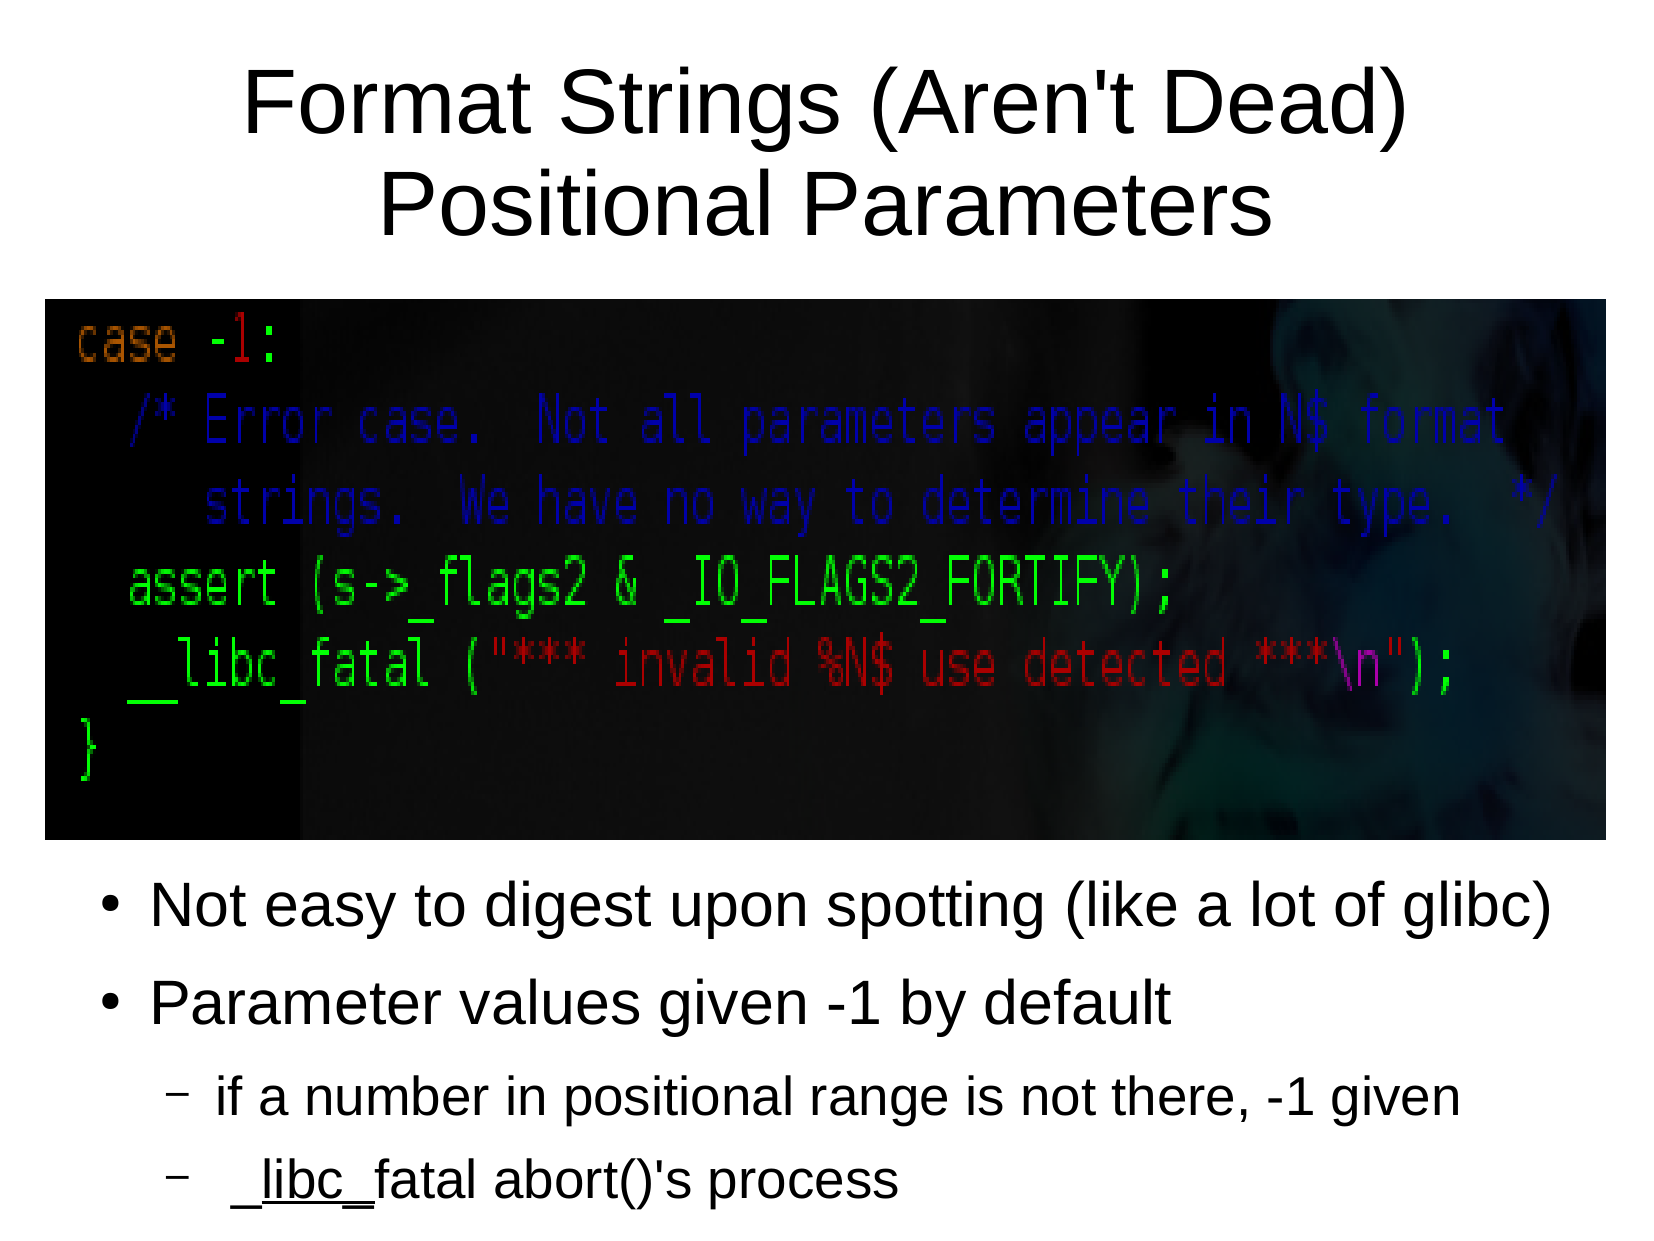

# Format Strings (Aren't Dead) Positional Parameters
Not easy to digest upon spotting (like a lot of glibc)
Parameter values given -1 by default
if a number in positional range is not there, -1 given
 _libc_fatal abort()'s process